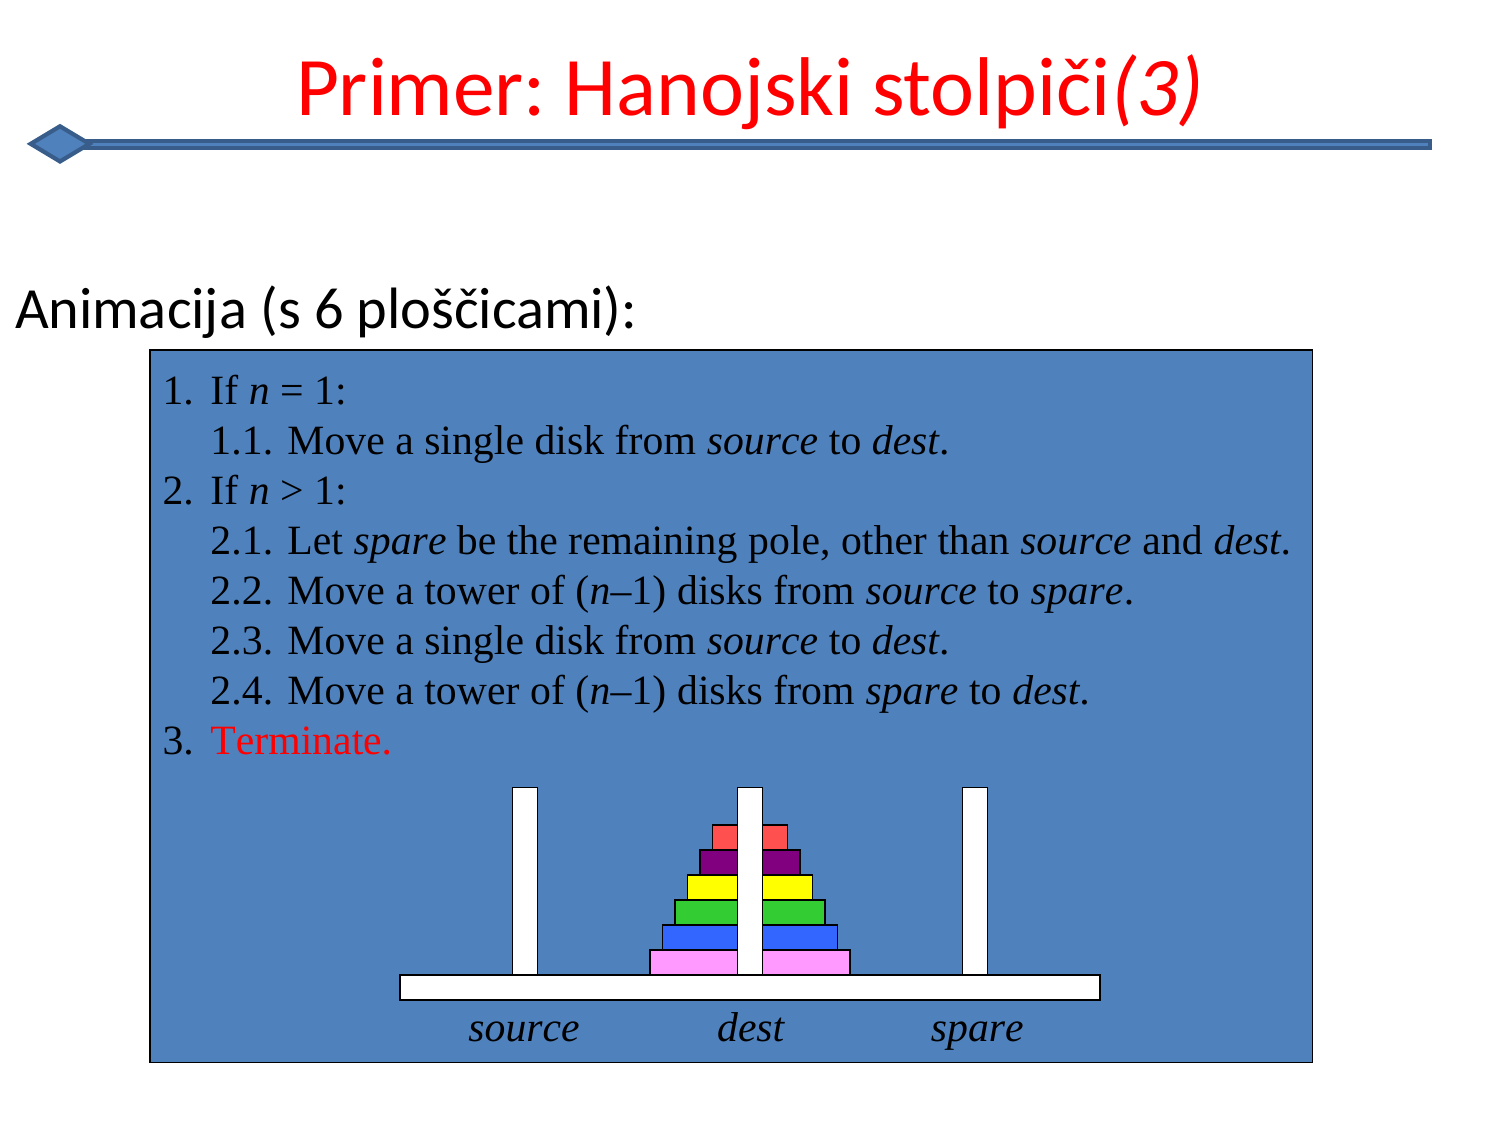

# Primer: Hanojski stolpiči(3)
Animacija (s 6 ploščicami):
1.	If n = 1:
	1.1.	Move a single disk from source to dest.
2.	If n > 1:
	2.1.	Let spare be the remaining pole, other than source and dest.
	2.2.	Move a tower of (n–1) disks from source to spare.
	2.3.	Move a single disk from source to dest.
	2.4.	Move a tower of (n–1) disks from spare to dest.
3.	Terminate.
source
dest
1.	If n = 1:
	1.1.	Move a single disk from source to dest.
2.	If n > 1:
	2.1.	Let spare be the remaining pole, other than source and dest.
	2.2.	Move a tower of (n–1) disks from source to spare.
	2.3.	Move a single disk from source to dest.
	2.4.	Move a tower of (n–1) disks from spare to dest.
3.	Terminate.
source
dest
spare
1.	If n = 1:
	1.1.	Move a single disk from source to dest.
2.	If n > 1:
	2.1.	Let spare be the remaining pole, other than source and dest.
	2.2.	Move a tower of (n–1) disks from source to spare.
	2.3.	Move a single disk from source to dest.
	2.4.	Move a tower of (n–1) disks from spare to dest.
3.	Terminate.
source
dest
spare
1.	If n = 1:
	1.1.	Move a single disk from source to dest.
2.	If n > 1:
	2.1.	Let spare be the remaining pole, other than source and dest.
	2.2.	Move a tower of (n–1) disks from source to spare.
	2.3.	Move a single disk from source to dest.
	2.4.	Move a tower of (n–1) disks from spare to dest.
3.	Terminate.
source
dest
spare
1.	If n = 1:
	1.1.	Move a single disk from source to dest.
2.	If n > 1:
	2.1.	Let spare be the remaining pole, other than source and dest.
	2.2.	Move a tower of (n–1) disks from source to spare.
	2.3.	Move a single disk from source to dest.
	2.4.	Move a tower of (n–1) disks from spare to dest.
3.	Terminate.
source
dest
spare
1.	If n = 1:
	1.1.	Move a single disk from source to dest.
2.	If n > 1:
	2.1.	Let spare be the remaining pole, other than source and dest.
	2.2.	Move a tower of (n–1) disks from source to spare.
	2.3.	Move a single disk from source to dest.
	2.4.	Move a tower of (n–1) disks from spare to dest.
3.	Terminate.
source
dest
spare